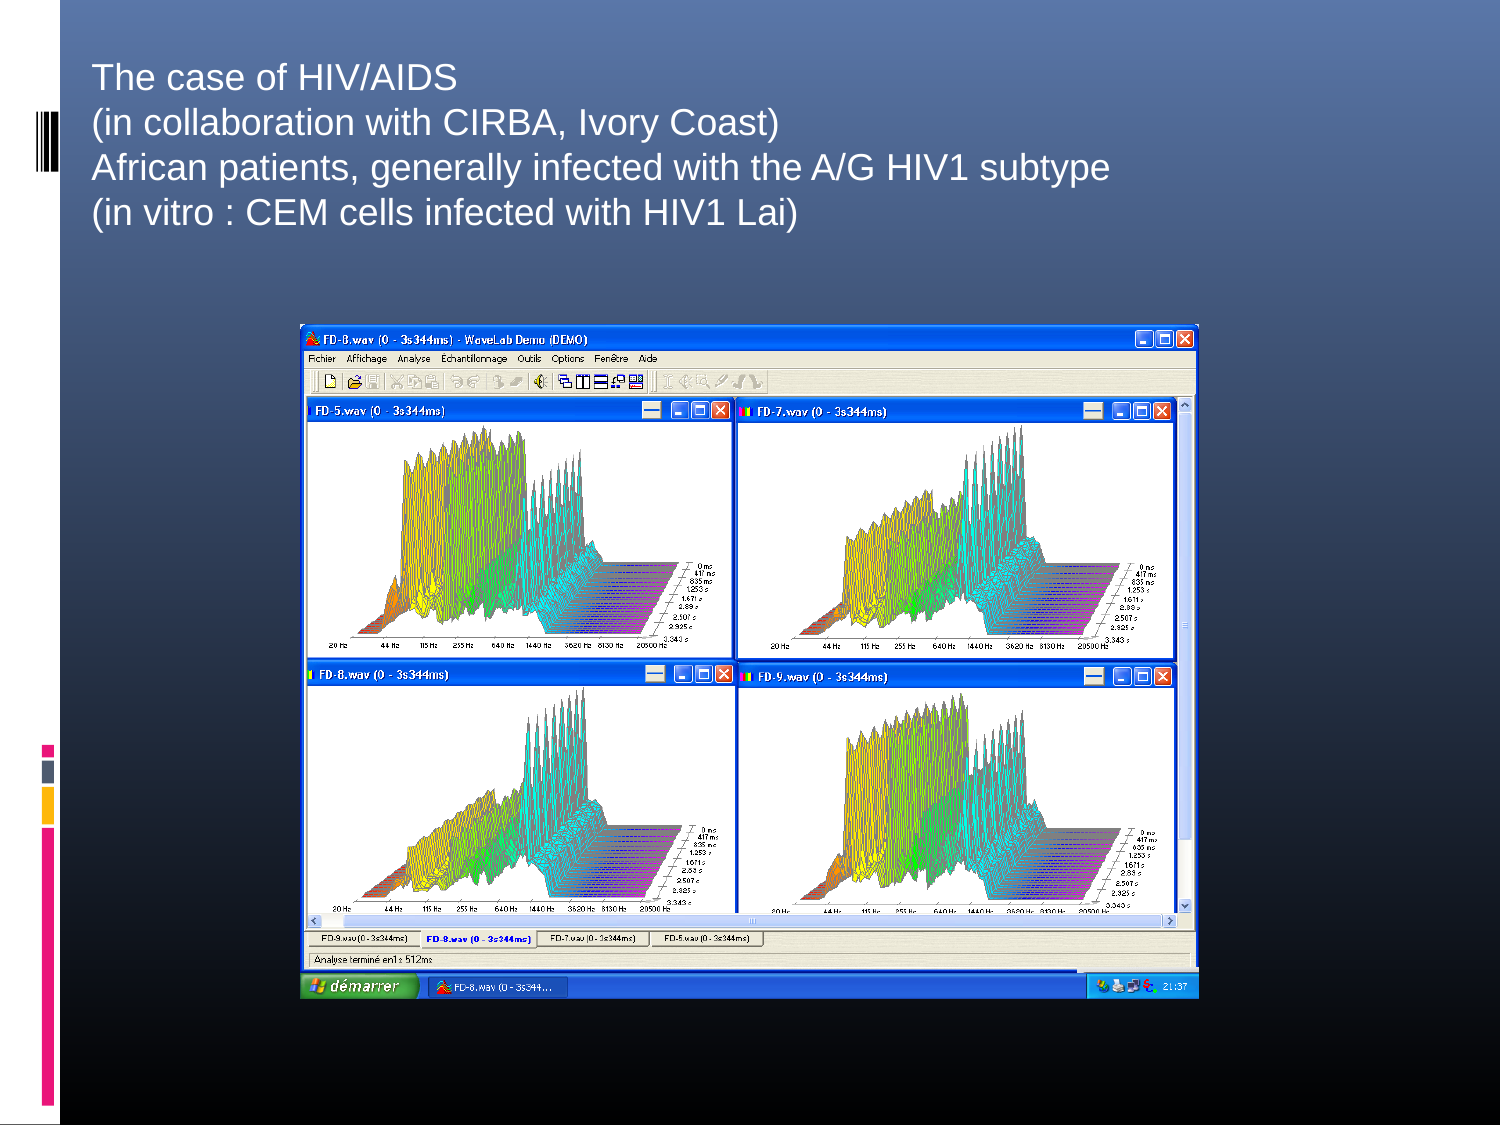

The case of HIV/AIDS
(in collaboration with CIRBA, Ivory Coast)
African patients, generally infected with the A/G HIV1 subtype
(in vitro : CEM cells infected with HIV1 Lai)